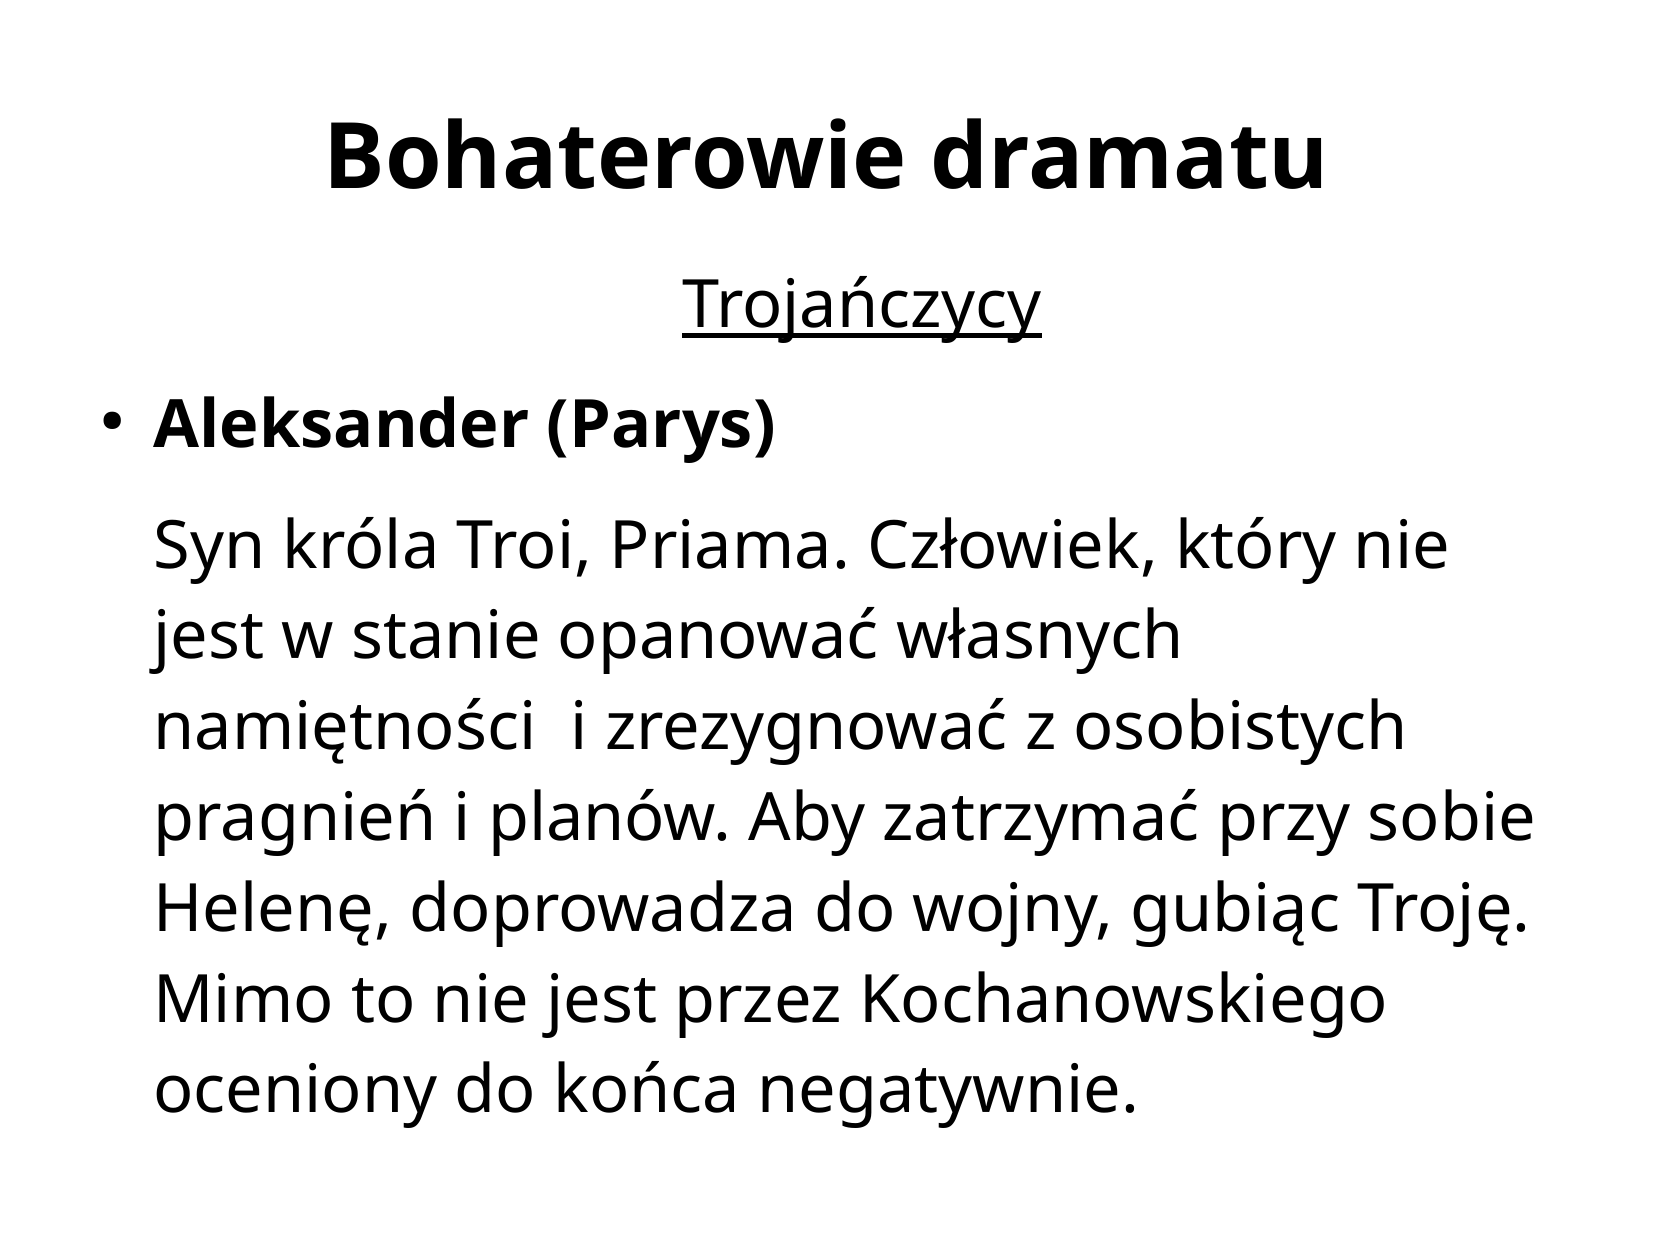

# Bohaterowie dramatu
Trojańczycy
Aleksander (Parys)
Syn króla Troi, Priama. Człowiek, który nie jest w stanie opanować własnych namiętności i zrezygnować z osobistych pragnień i planów. Aby zatrzymać przy sobie Helenę, doprowadza do wojny, gubiąc Troję. Mimo to nie jest przez Kochanowskiego oceniony do końca negatywnie.